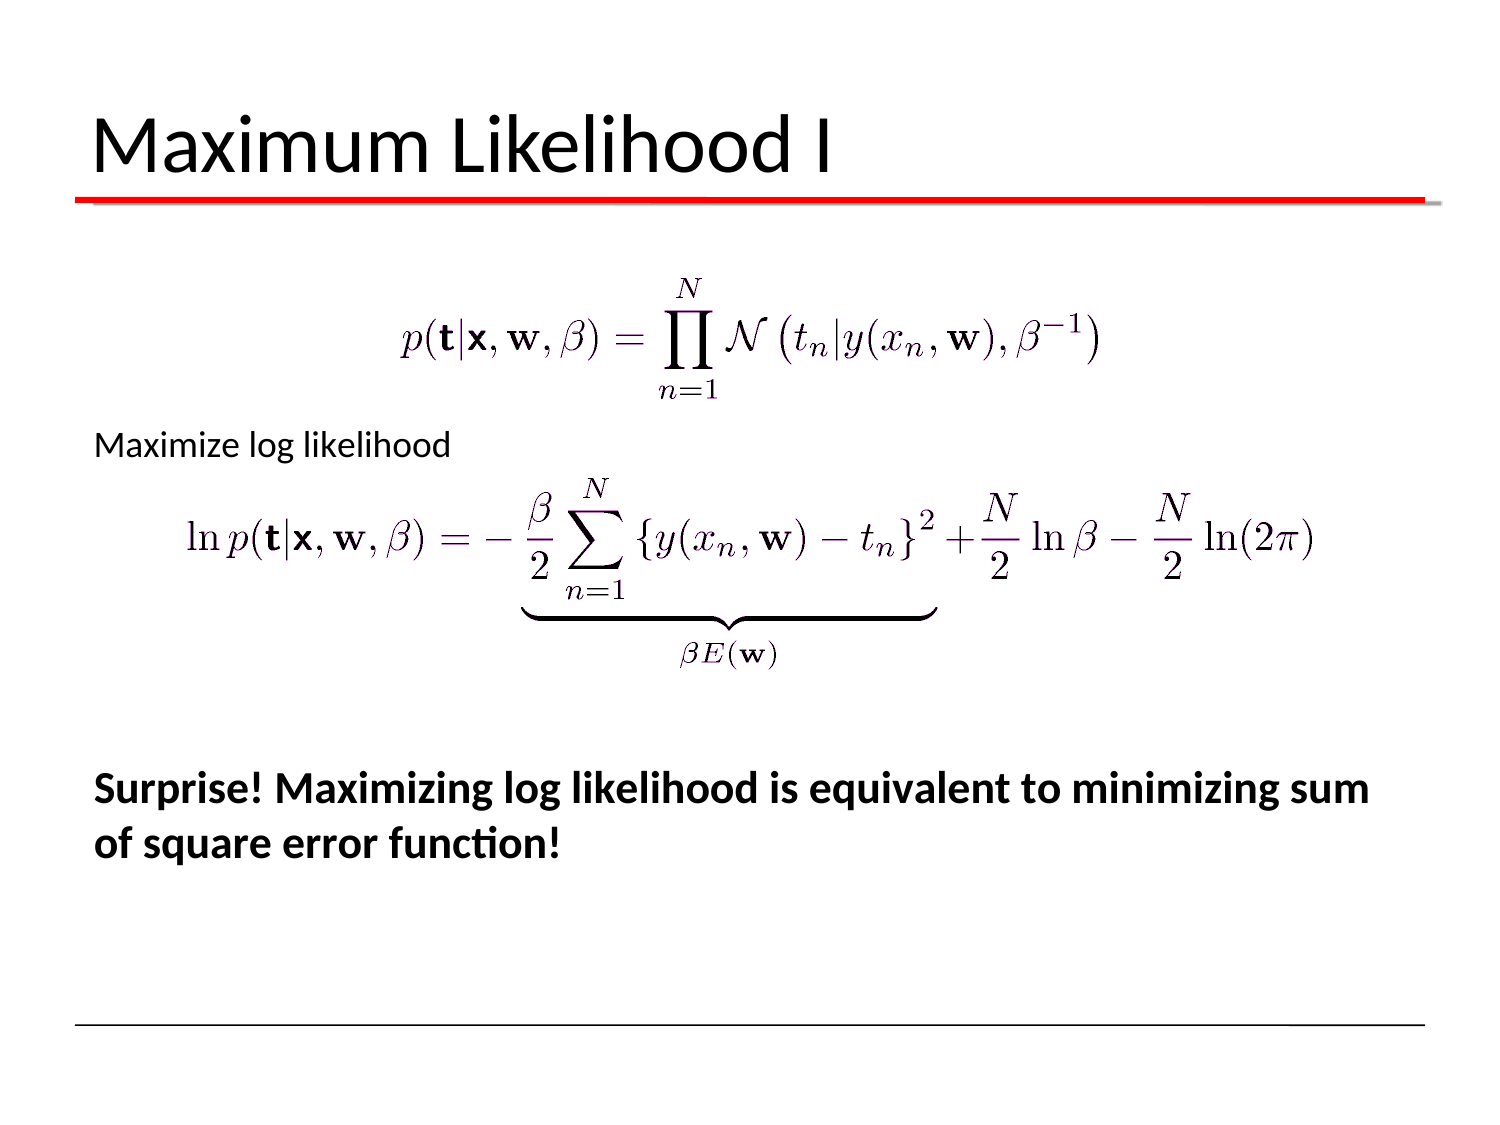

# Maximum Likelihood I
Maximize log likelihood
Surprise! Maximizing log likelihood is equivalent to minimizing sum of square error function!